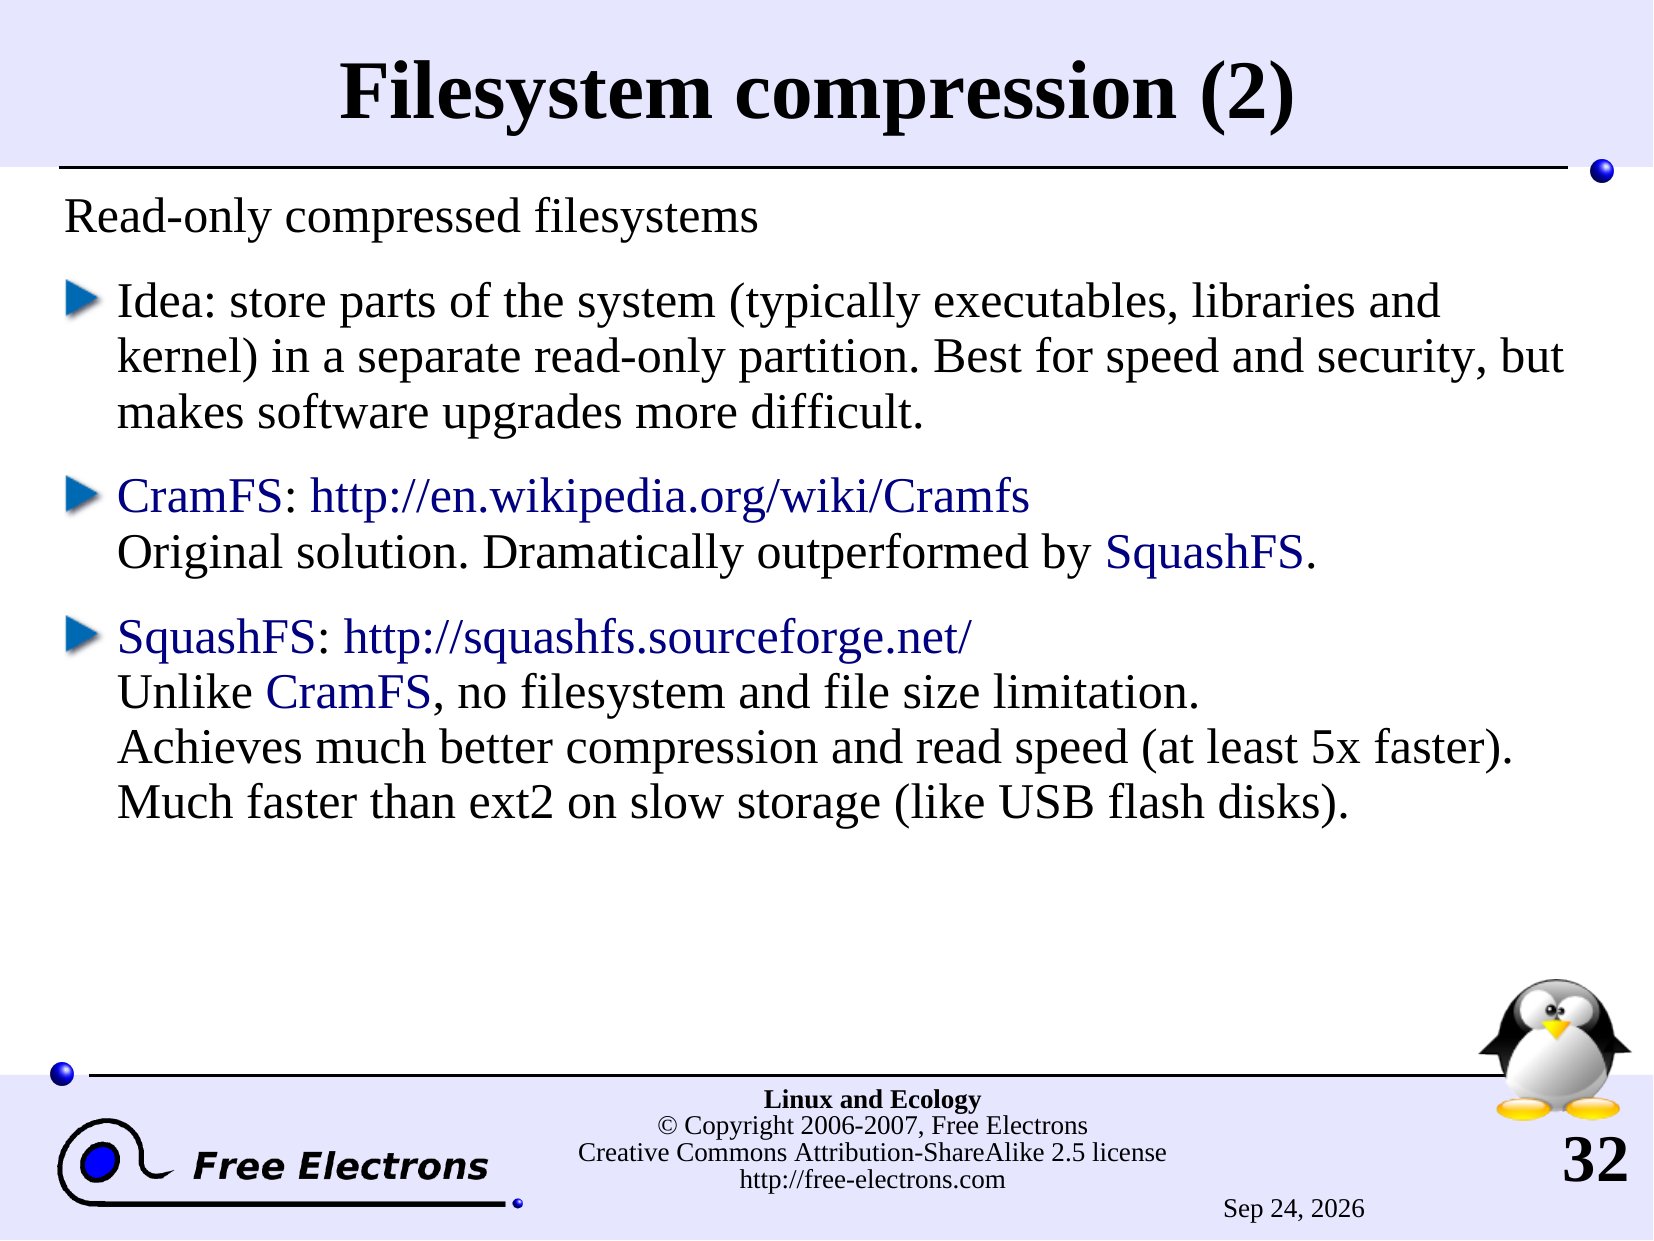

# Filesystem compression (2)
Read-only compressed filesystems
Idea: store parts of the system (typically executables, libraries and kernel) in a separate read-only partition. Best for speed and security, but makes software upgrades more difficult.
CramFS: http://en.wikipedia.org/wiki/Cramfs
Original solution. Dramatically outperformed by SquashFS.
SquashFS: http://squashfs.sourceforge.net/
Unlike CramFS, no filesystem and file size limitation.
Achieves much better compression and read speed (at least 5x faster). Much faster than ext2 on slow storage (like USB flash disks).